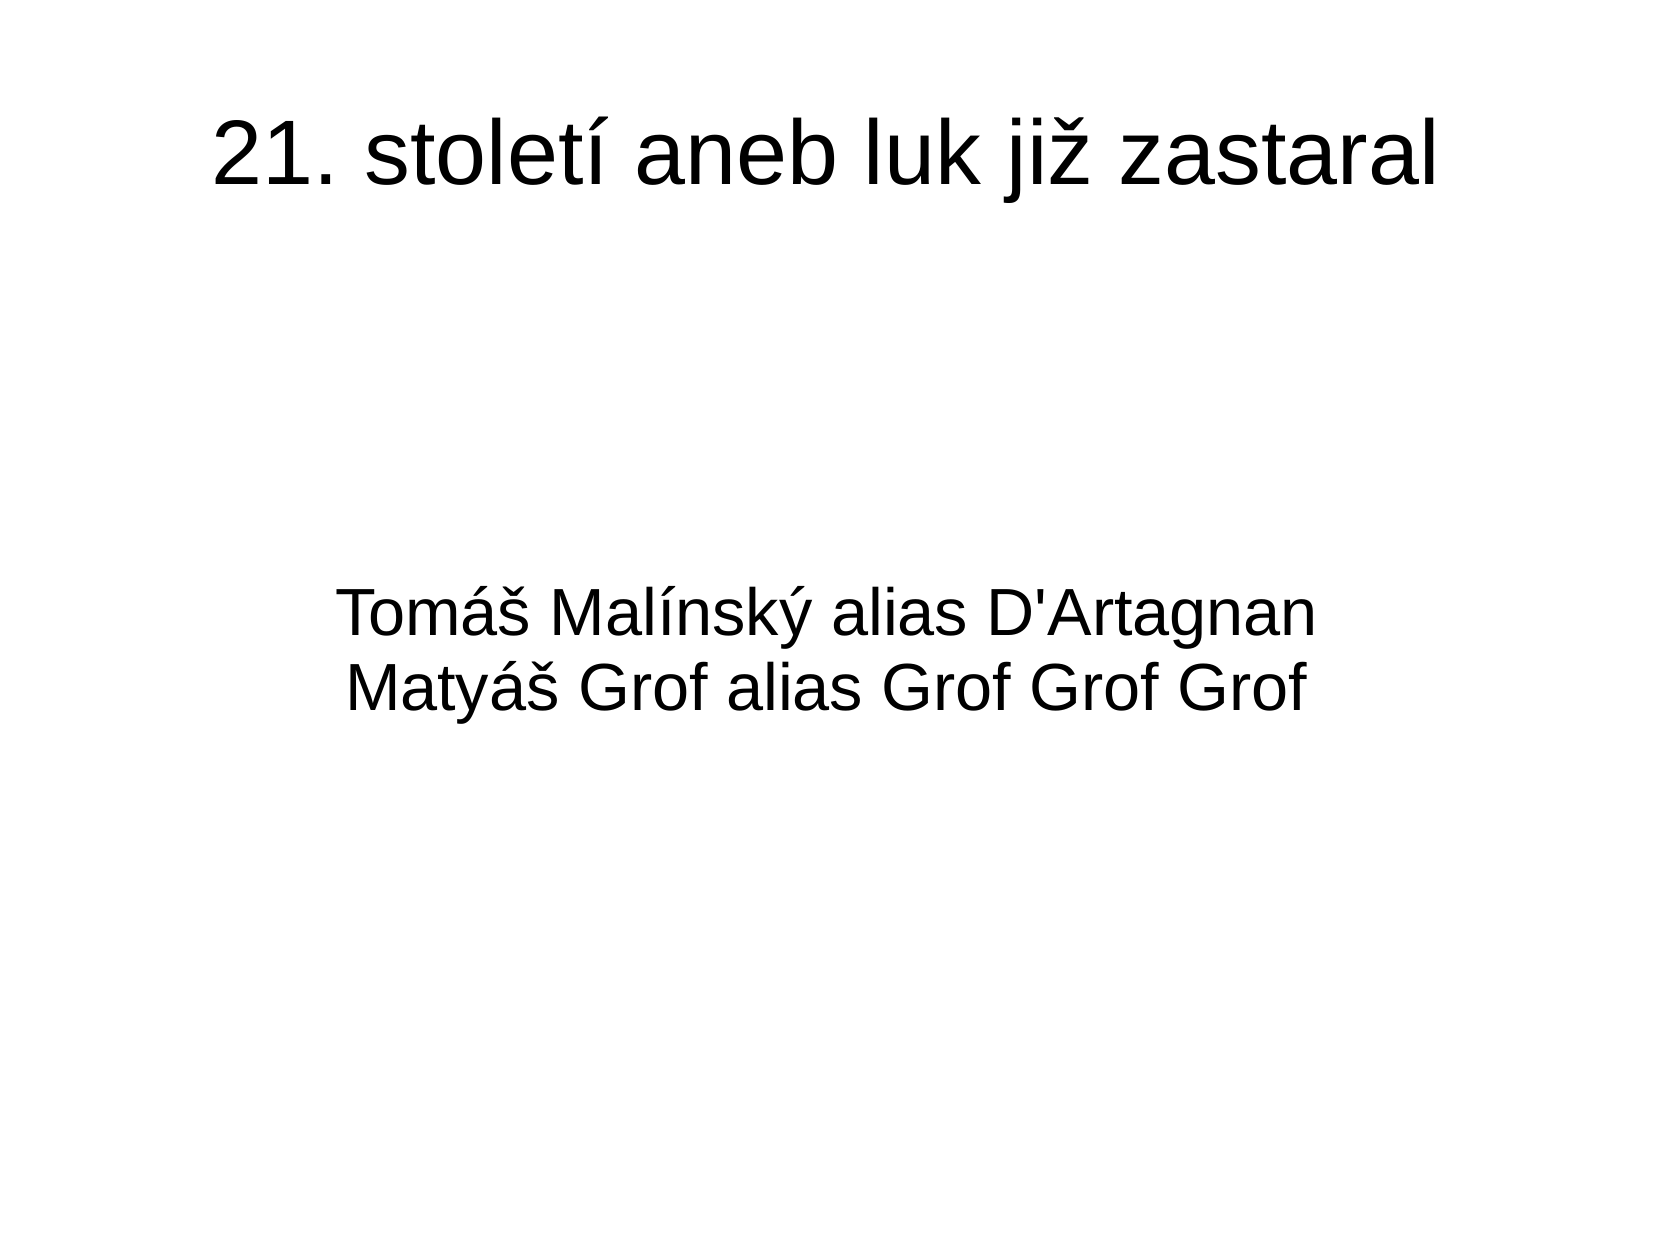

# 21. století aneb luk již zastaral
Tomáš Malínský alias D'Artagnan
Matyáš Grof alias Grof Grof Grof